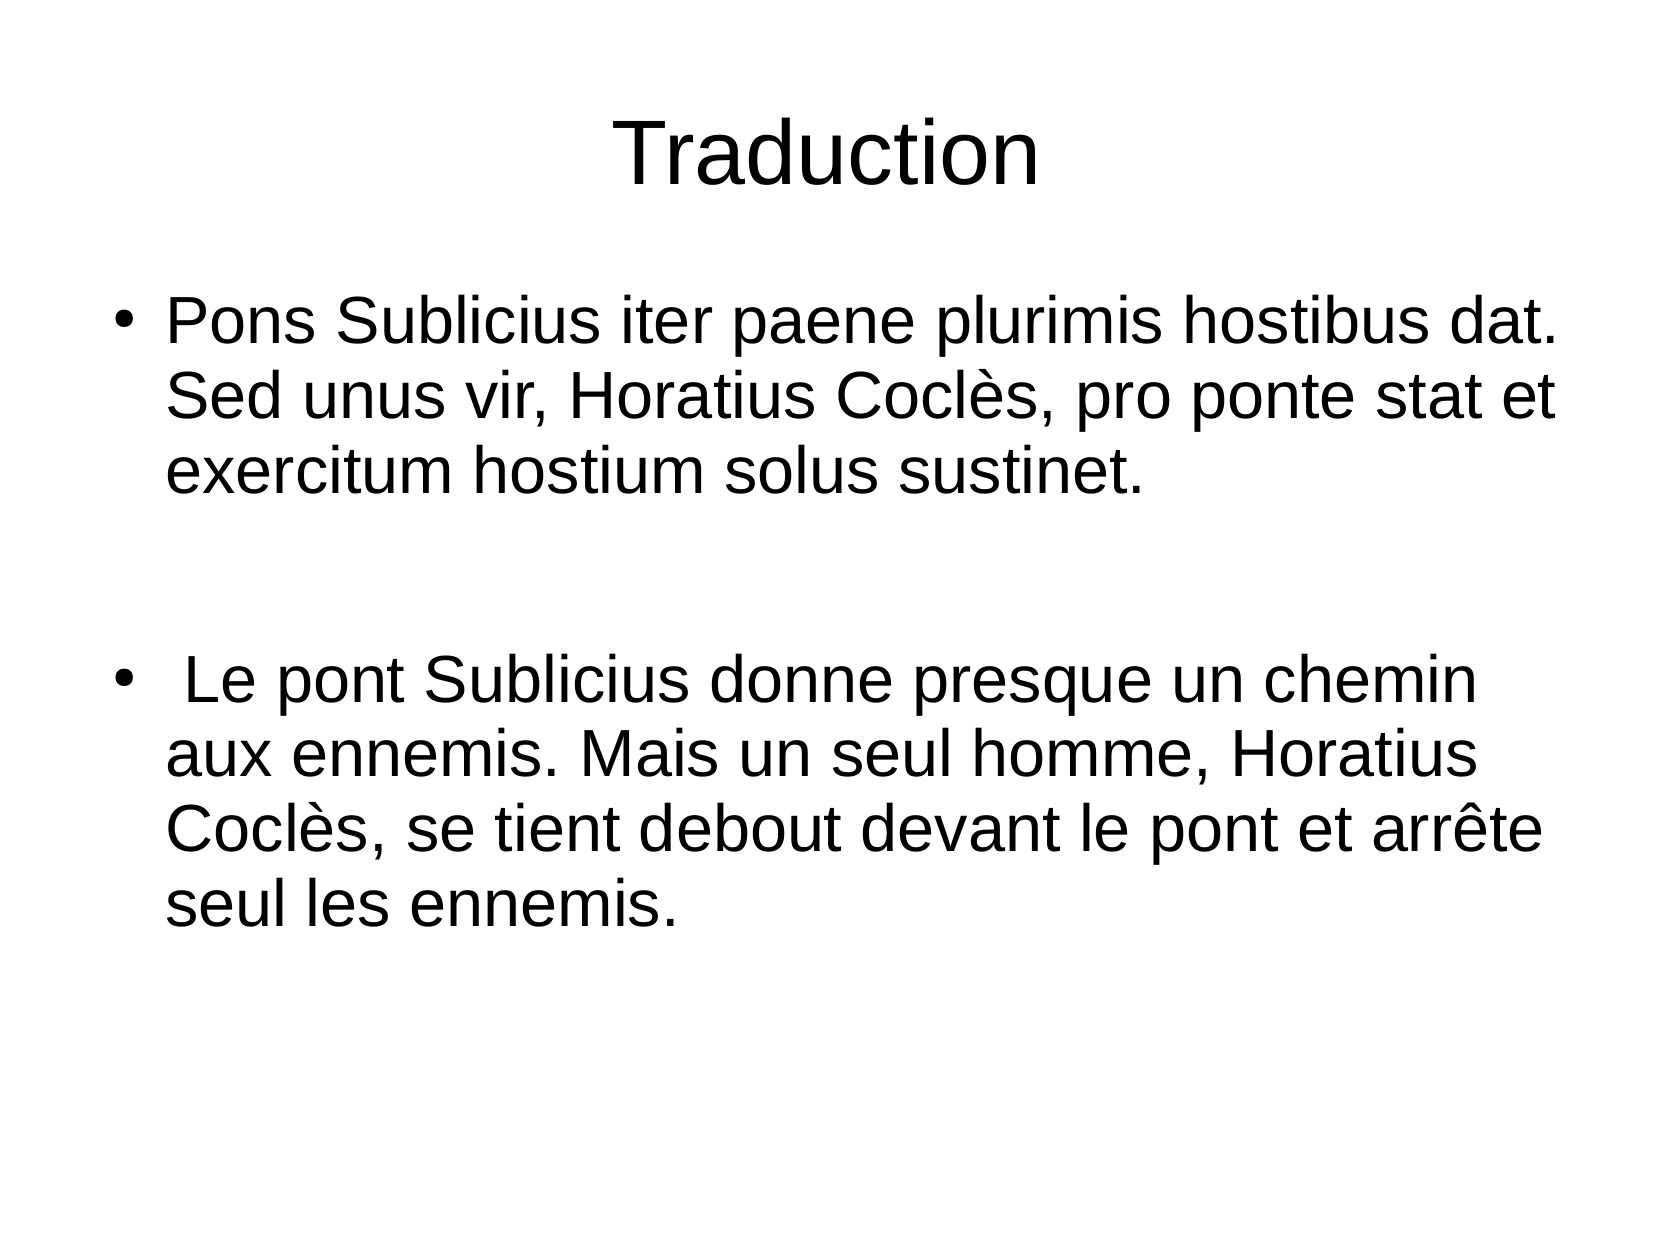

# Traduction
Pons Sublicius iter paene plurimis hostibus dat. Sed unus vir, Horatius Coclès, pro ponte stat et exercitum hostium solus sustinet.
 Le pont Sublicius donne presque un chemin aux ennemis. Mais un seul homme, Horatius Coclès, se tient debout devant le pont et arrête seul les ennemis.